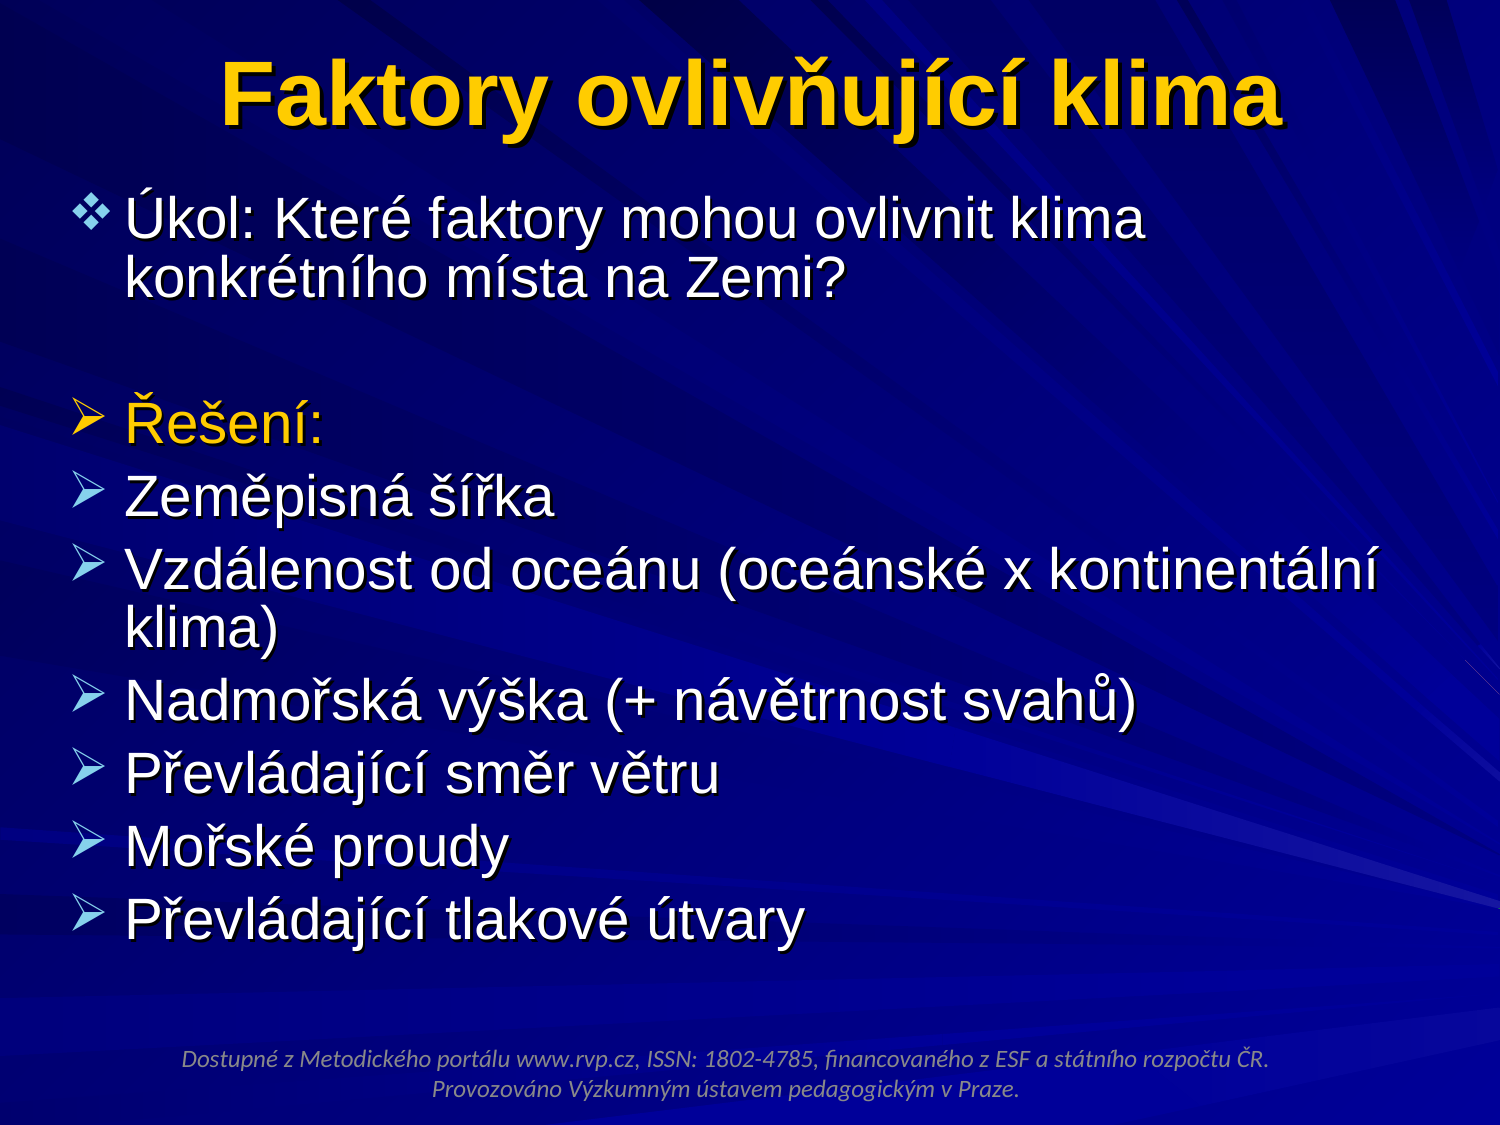

# Faktory ovlivňující klima
Úkol: Které faktory mohou ovlivnit klima konkrétního místa na Zemi?
Řešení:
Zeměpisná šířka
Vzdálenost od oceánu (oceánské x kontinentální klima)
Nadmořská výška (+ návětrnost svahů)
Převládající směr větru
Mořské proudy
Převládající tlakové útvary
Dostupné z Metodického portálu www.rvp.cz, ISSN: 1802-4785, financovaného z ESF a státního rozpočtu ČR. Provozováno Výzkumným ústavem pedagogickým v Praze.